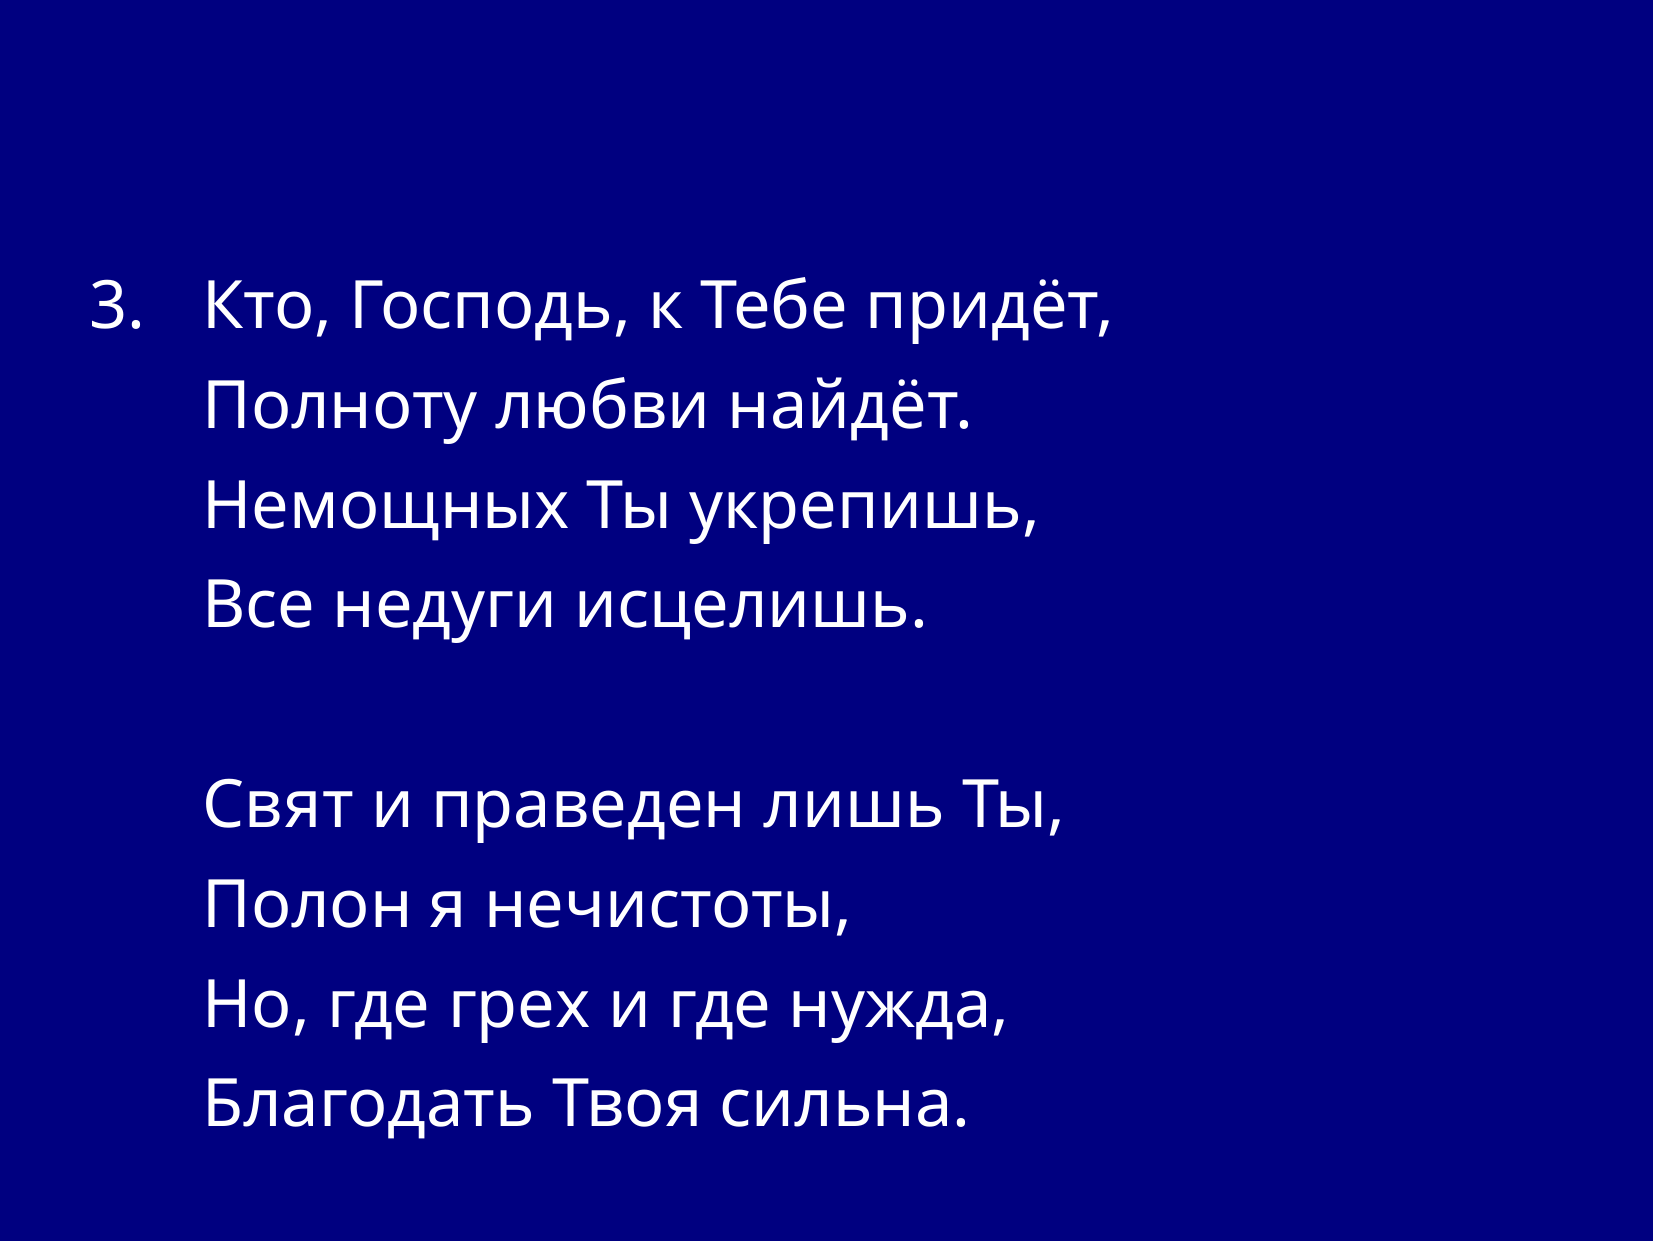

3.	Кто, Господь, к Тебе придёт,
	Полноту любви найдёт.
	Немощных Ты укрепишь,
	Все недуги исцелишь.
	Свят и праведен лишь Ты,
	Полон я нечистоты,
	Но, где грех и где нужда,
	Благодать Твоя сильна.